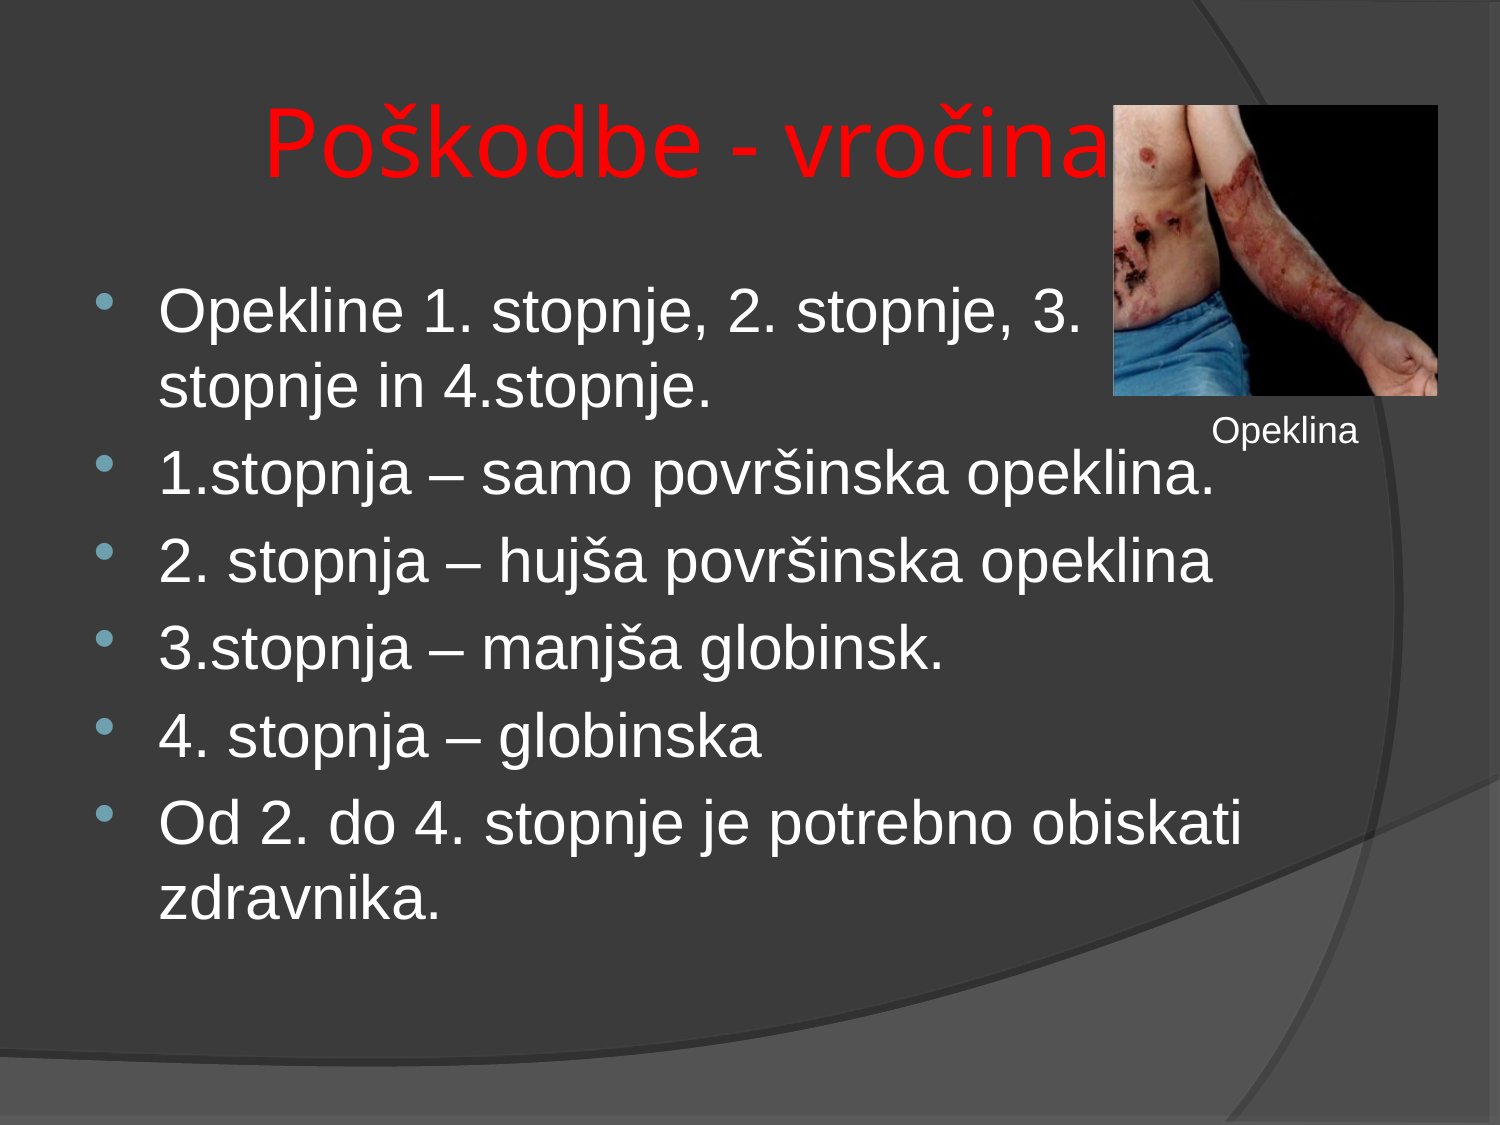

# Poškodbe - vročina
Opekline 1. stopnje, 2. stopnje, 3. stopnje in 4.stopnje.
1.stopnja – samo površinska opeklina.
2. stopnja – hujša površinska opeklina
3.stopnja – manjša globinsk.
4. stopnja – globinska
Od 2. do 4. stopnje je potrebno obiskati zdravnika.
Opeklina